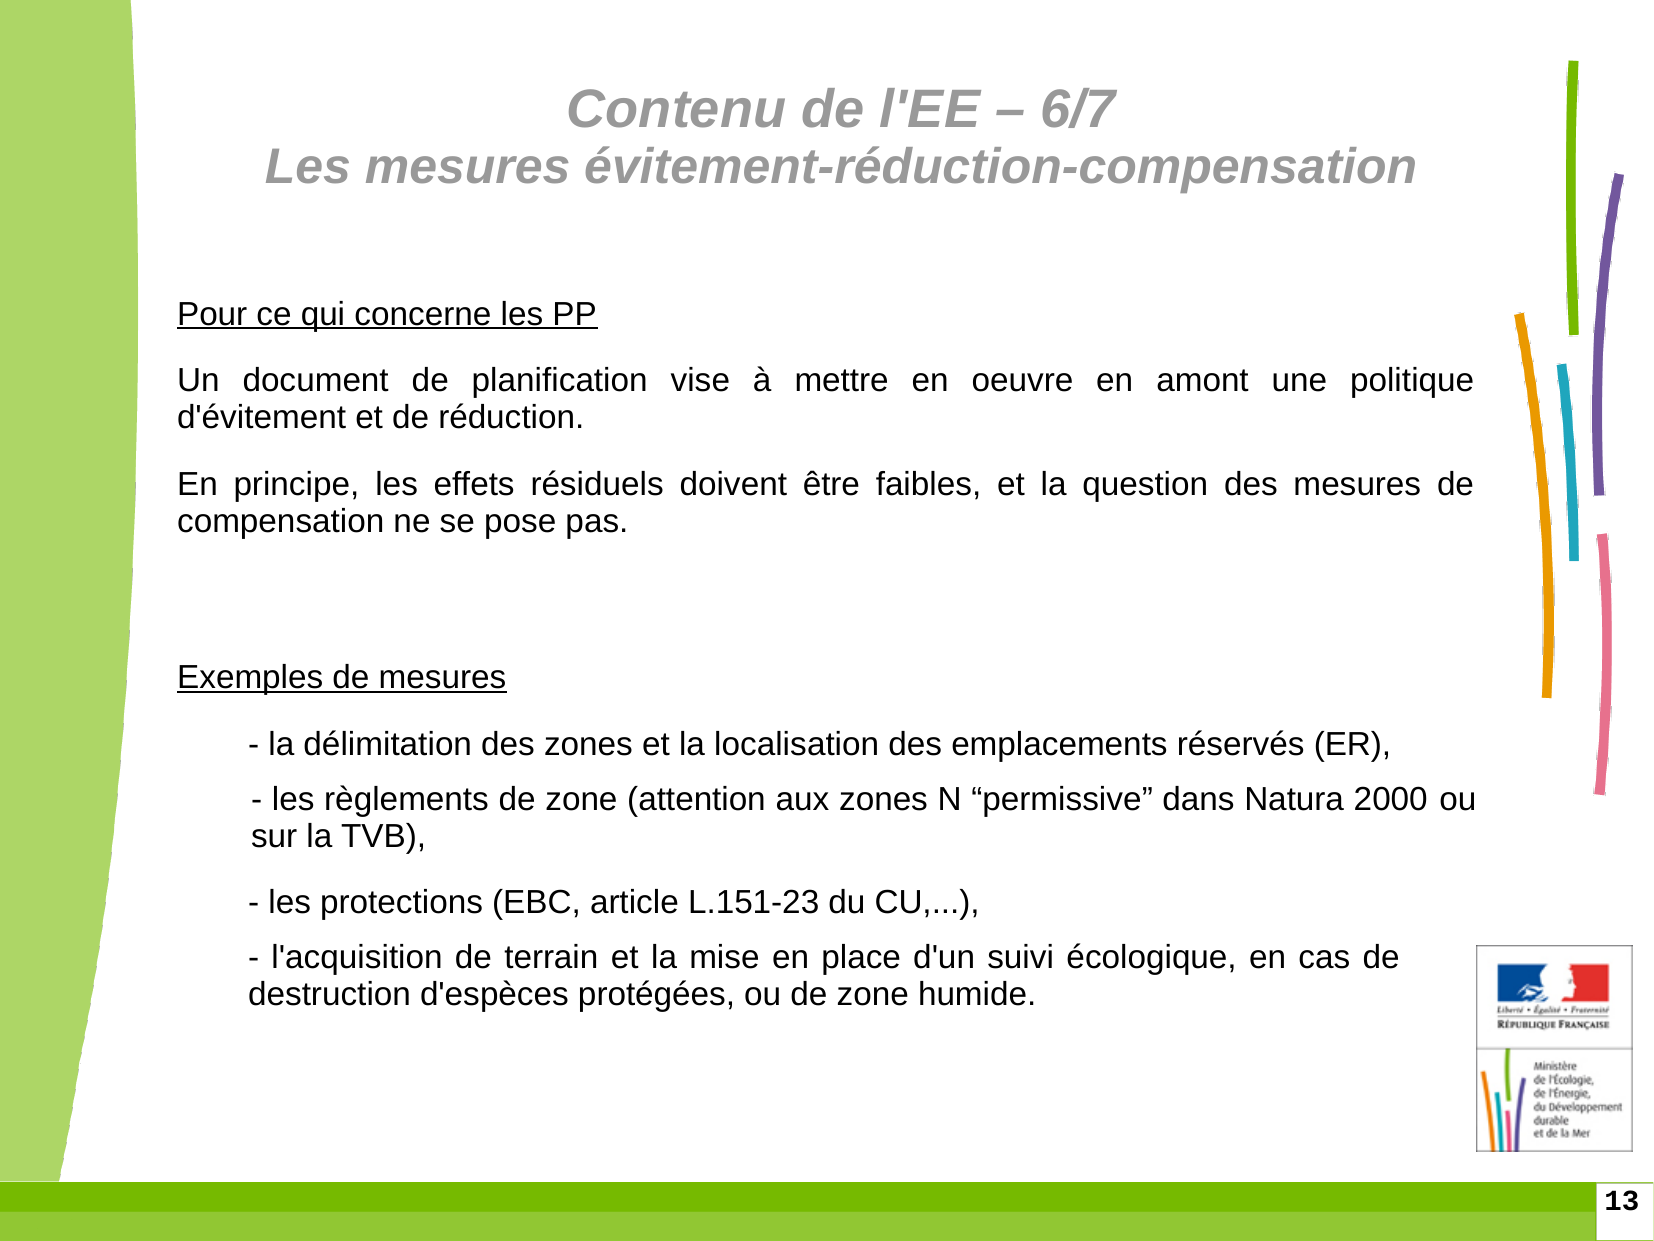

# Contenu de l'EE – 6/7 Les mesures évitement-réduction-compensation
Pour ce qui concerne les PP
Un document de planification vise à mettre en oeuvre en amont une politique d'évitement et de réduction.
En principe, les effets résiduels doivent être faibles, et la question des mesures de compensation ne se pose pas.
Exemples de mesures
- la délimitation des zones et la localisation des emplacements réservés (ER),
	- les règlements de zone (attention aux zones N “permissive” dans Natura 2000 	ou 	sur la TVB),
- les protections (EBC, article L.151-23 du CU,...),
- l'acquisition de terrain et la mise en place d'un suivi écologique, en cas de 	destruction d'espèces protégées, ou de zone humide.
13